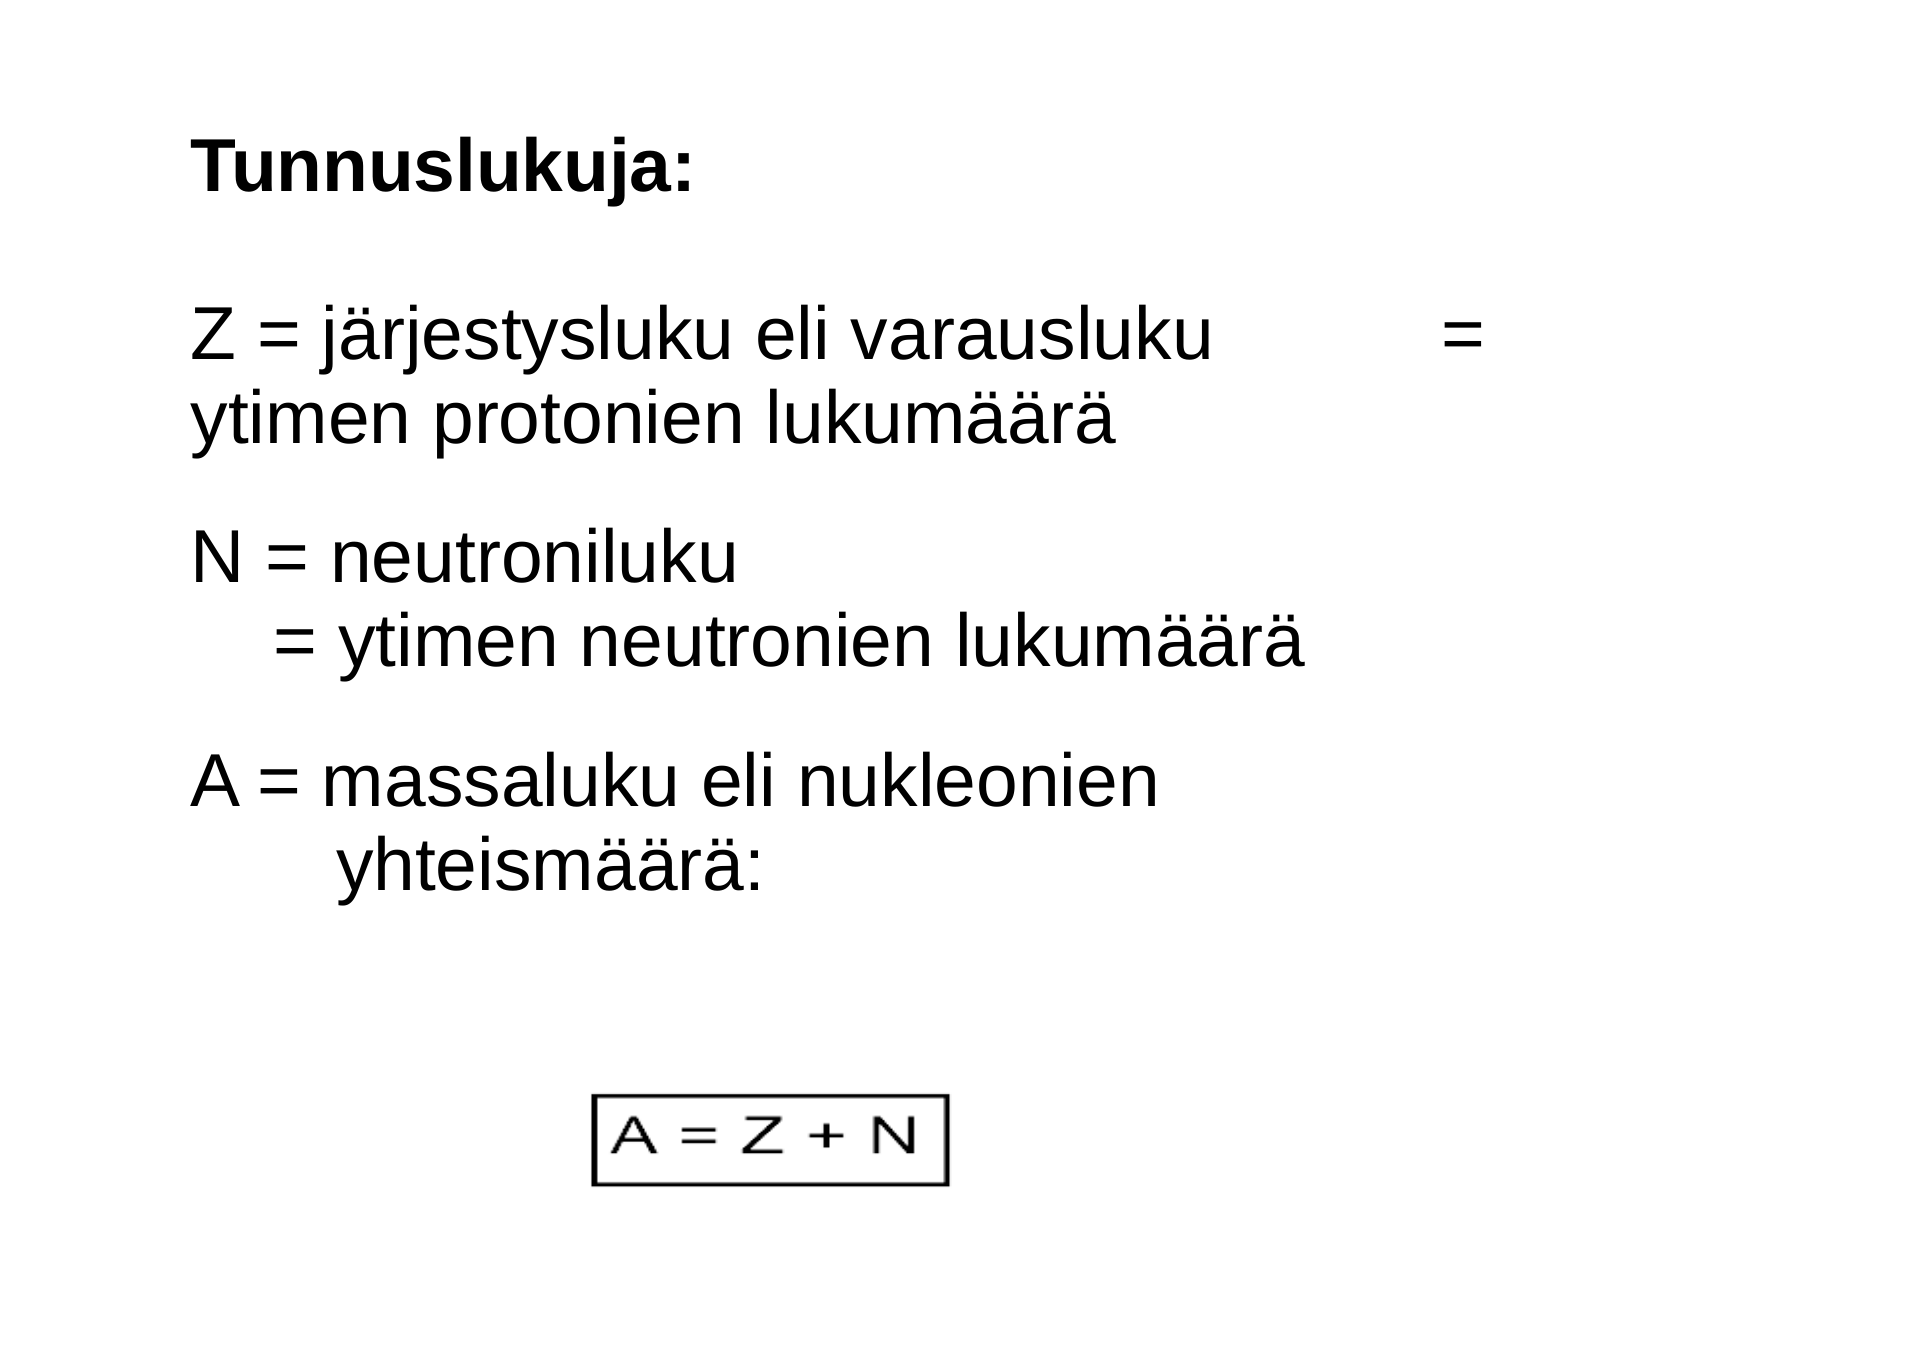

Tunnuslukuja:
Z = järjestysluku eli varausluku = ytimen protonien lukumäärä
N = neutroniluku
 = ytimen neutronien lukumäärä
A = massaluku eli nukleonien
 yhteismäärä: